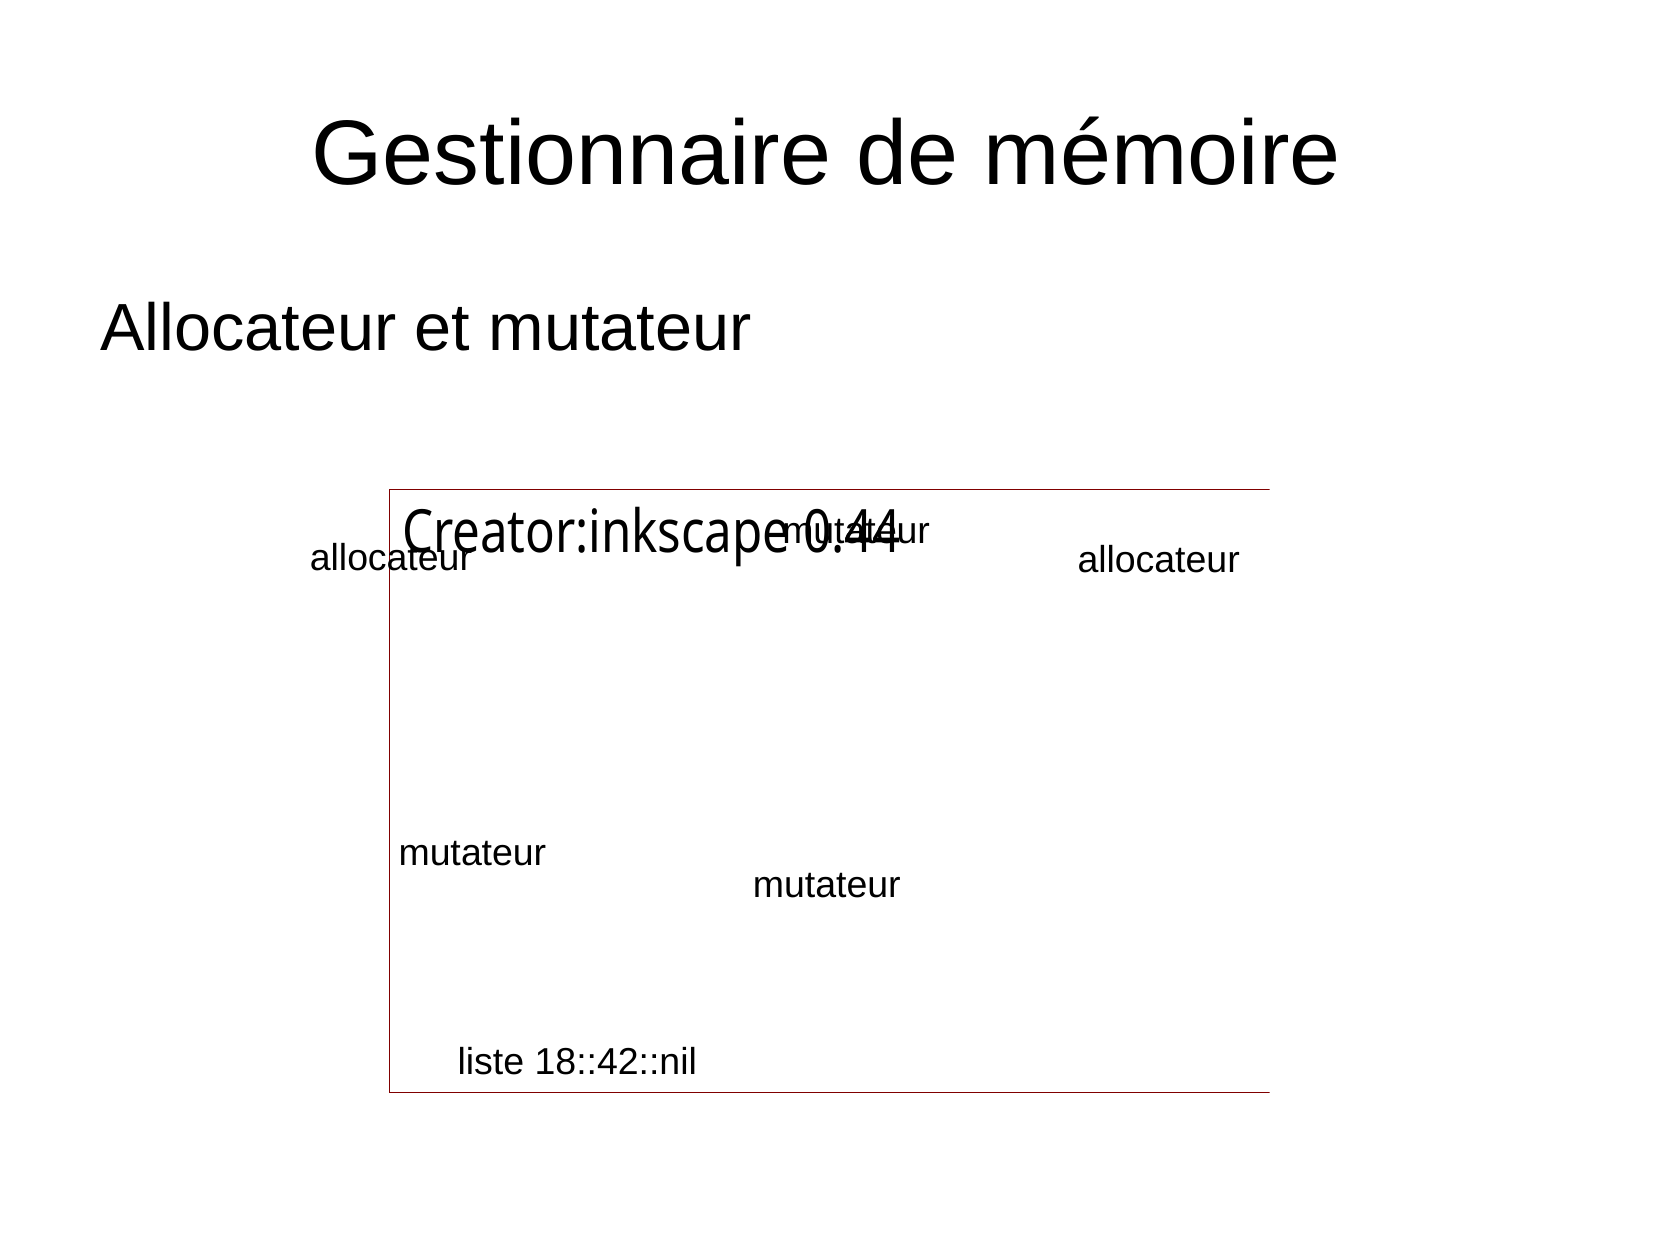

# Gestionnaire de mémoire
Allocateur et mutateur
mutateur
allocateur
allocateur
mutateur
mutateur
liste 18::42::nil